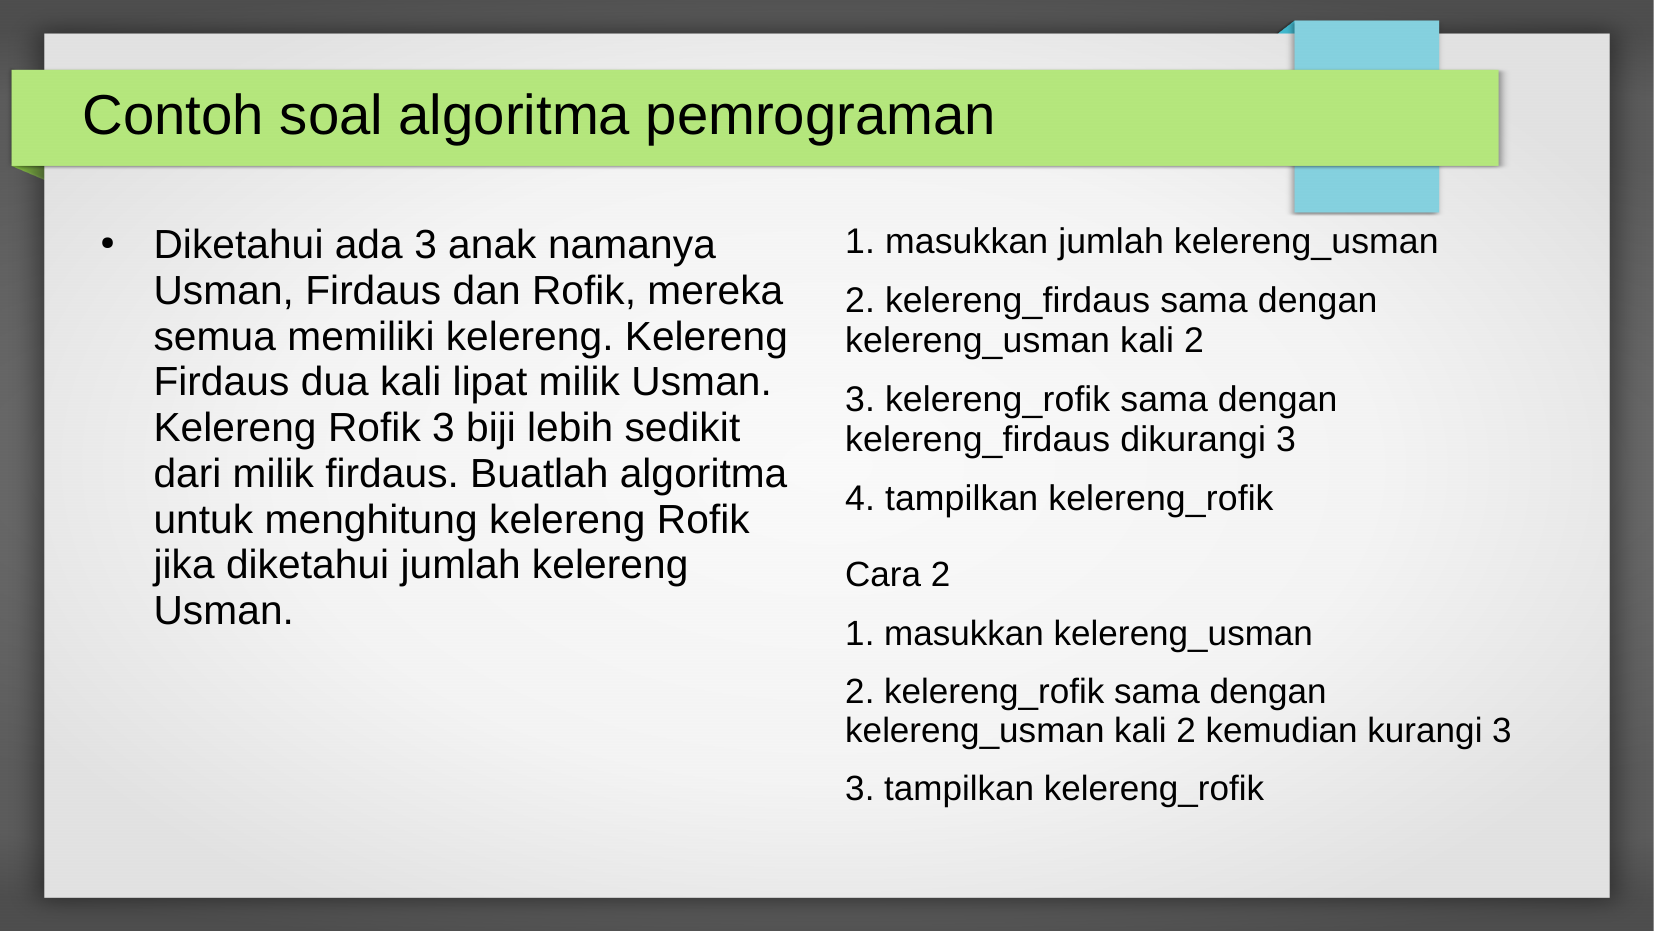

# Contoh soal algoritma pemrograman
Diketahui ada 3 anak namanya Usman, Firdaus dan Rofik, mereka semua memiliki kelereng. Kelereng Firdaus dua kali lipat milik Usman. Kelereng Rofik 3 biji lebih sedikit dari milik firdaus. Buatlah algoritma untuk menghitung kelereng Rofik jika diketahui jumlah kelereng Usman.
1. masukkan jumlah kelereng_usman
2. kelereng_firdaus sama dengan kelereng_usman kali 2
3. kelereng_rofik sama dengan kelereng_firdaus dikurangi 3
4. tampilkan kelereng_rofik
Cara 2
1. masukkan kelereng_usman
2. kelereng_rofik sama dengan kelereng_usman kali 2 kemudian kurangi 3
3. tampilkan kelereng_rofik